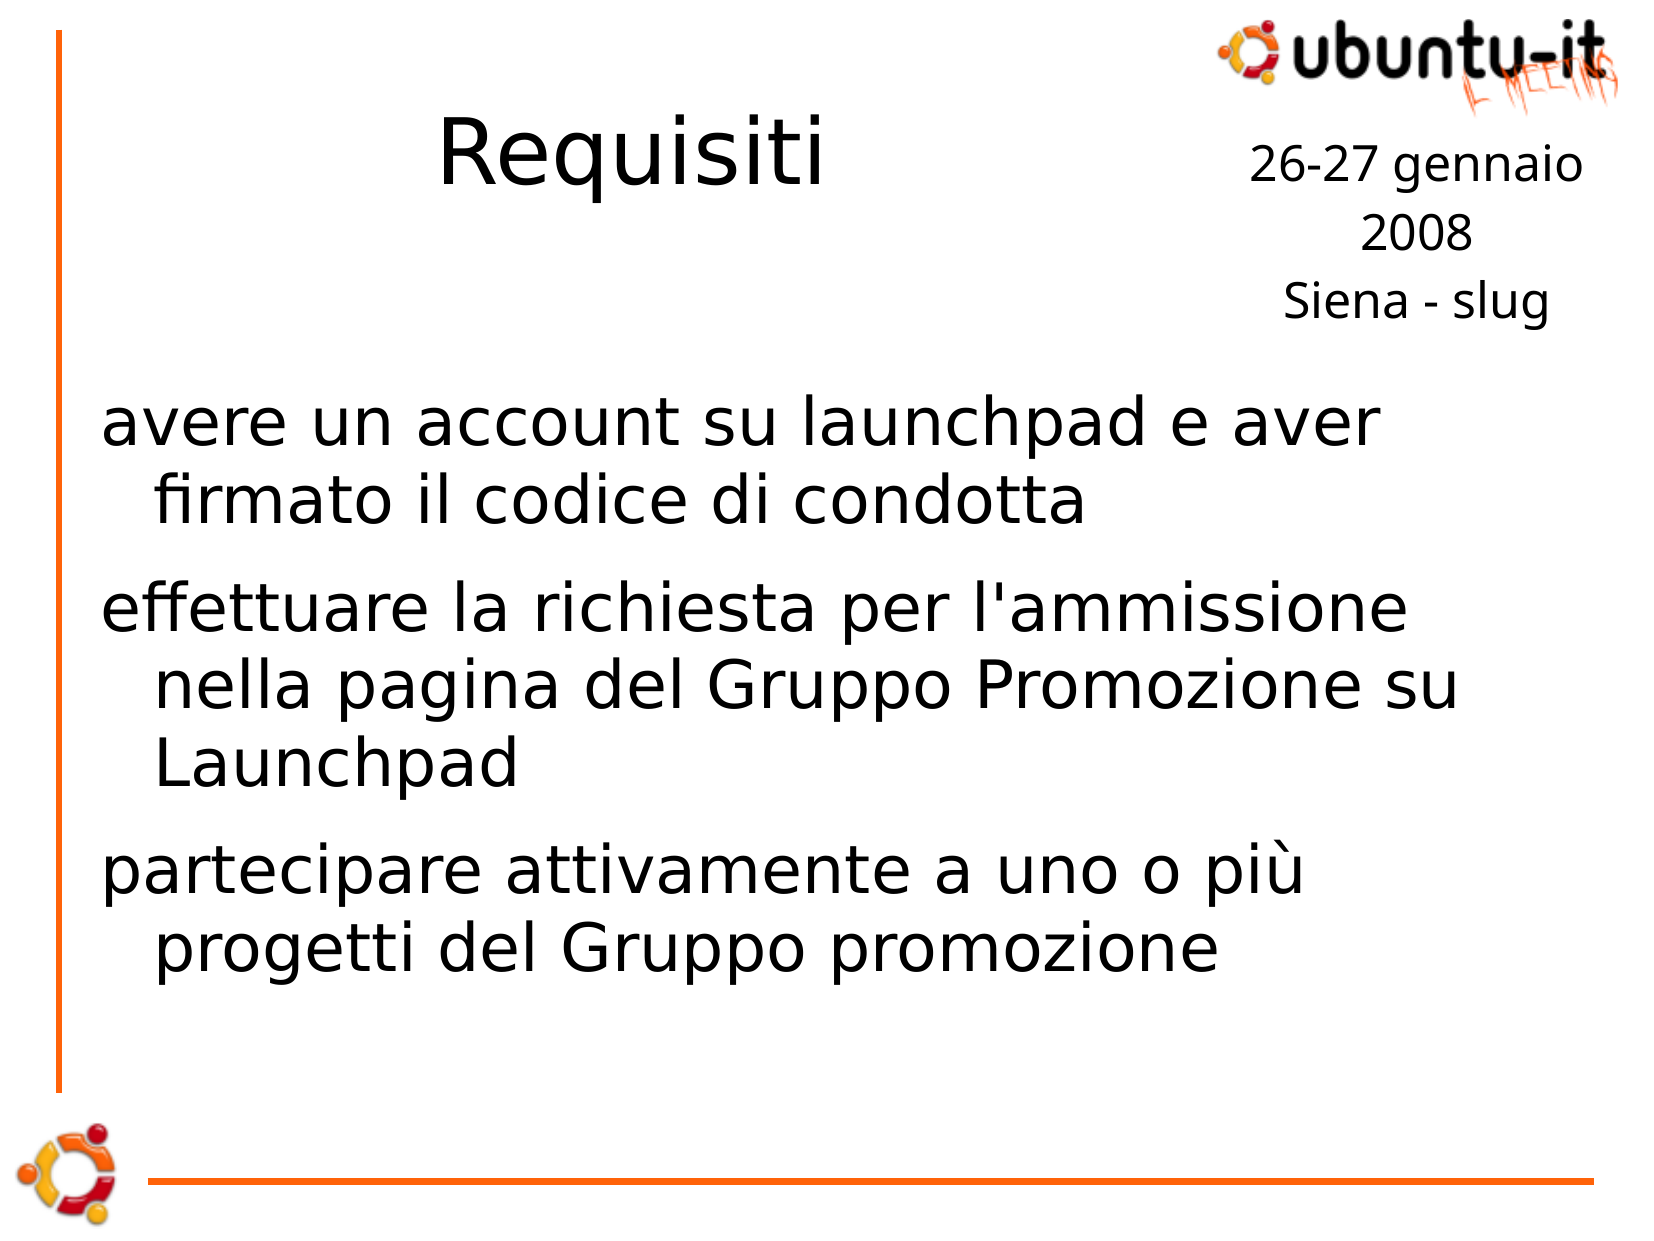

# Requisiti
avere un account su launchpad e aver firmato il codice di condotta
effettuare la richiesta per l'ammissione nella pagina del Gruppo Promozione su Launchpad
partecipare attivamente a uno o più progetti del Gruppo promozione